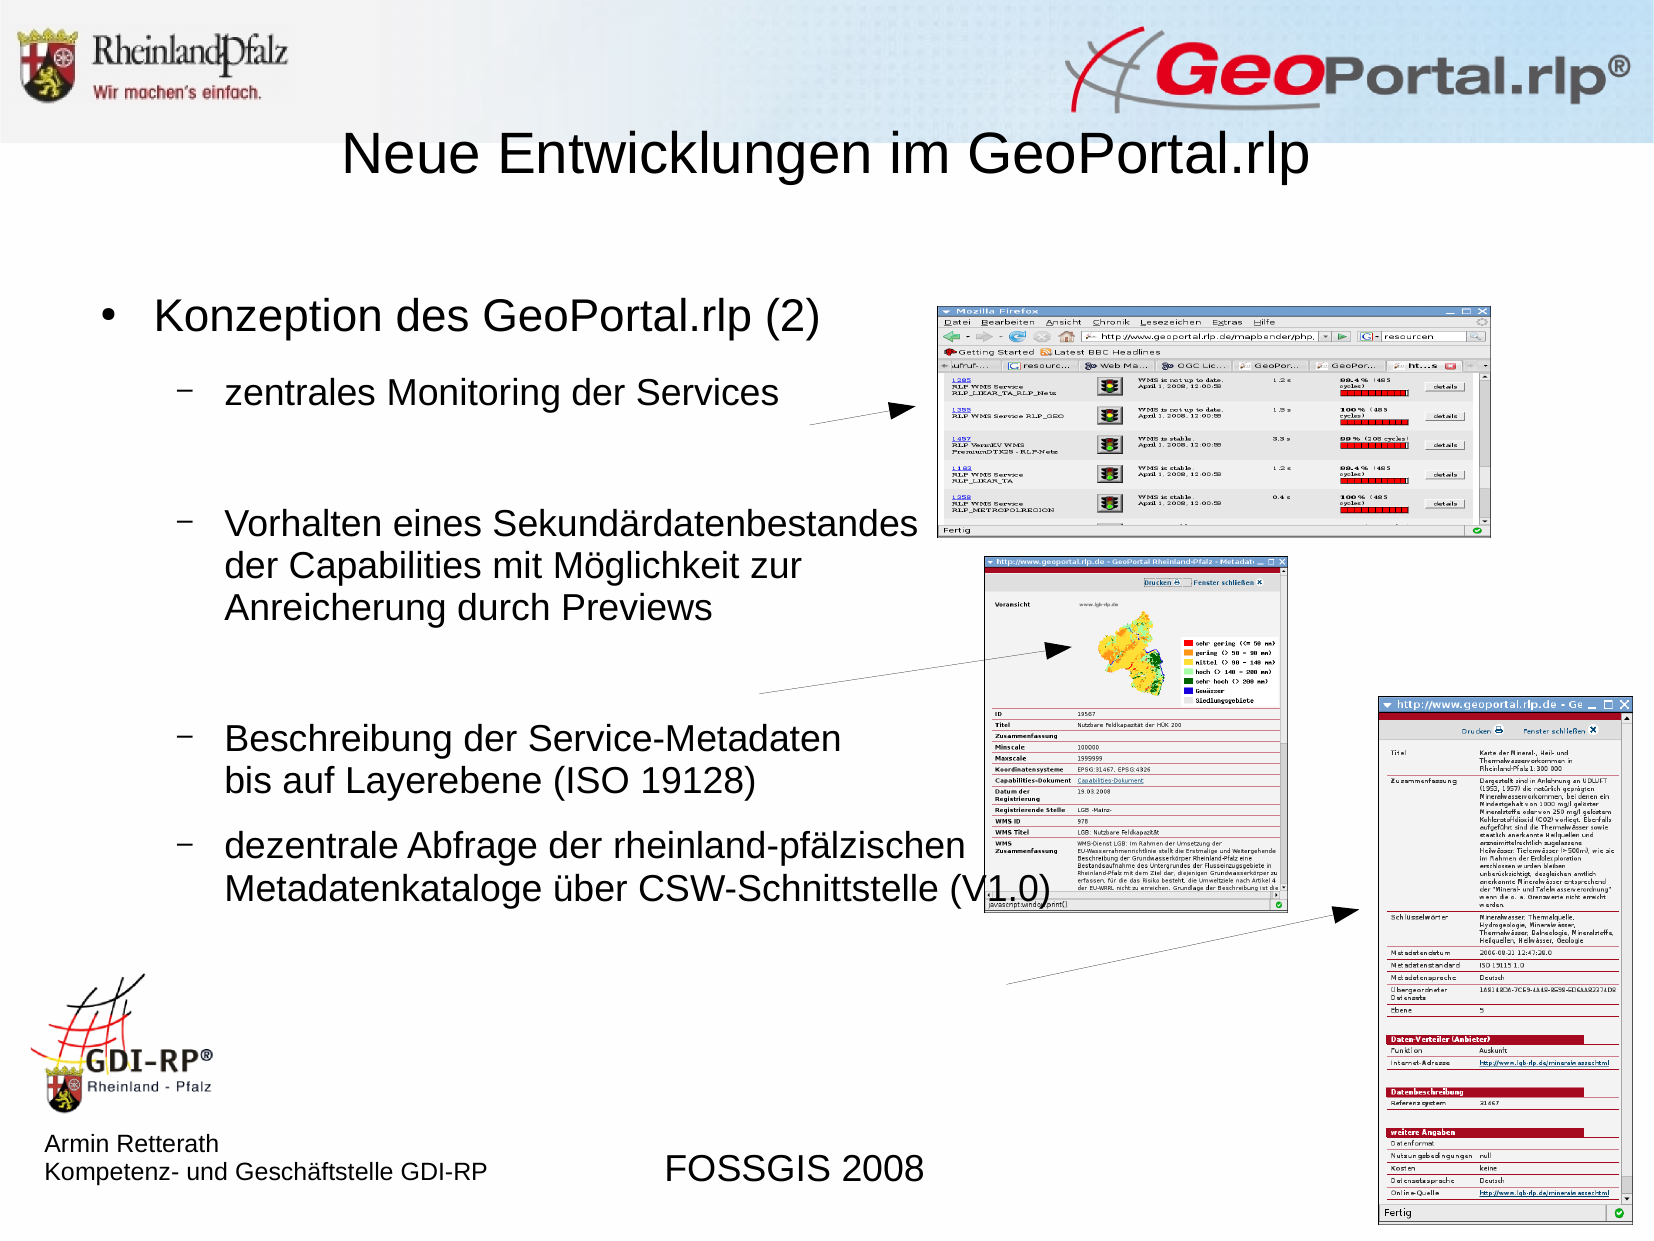

# Neue Entwicklungen im GeoPortal.rlp
Konzeption des GeoPortal.rlp (2)
zentrales Monitoring der Services
Vorhalten eines Sekundärdatenbestandes
der Capabilities mit Möglichkeit zur
Anreicherung durch Previews
Beschreibung der Service-Metadaten
bis auf Layerebene (ISO 19128)
dezentrale Abfrage der rheinland-pfälzischen
Metadatenkataloge über CSW-Schnittstelle (V1.0)